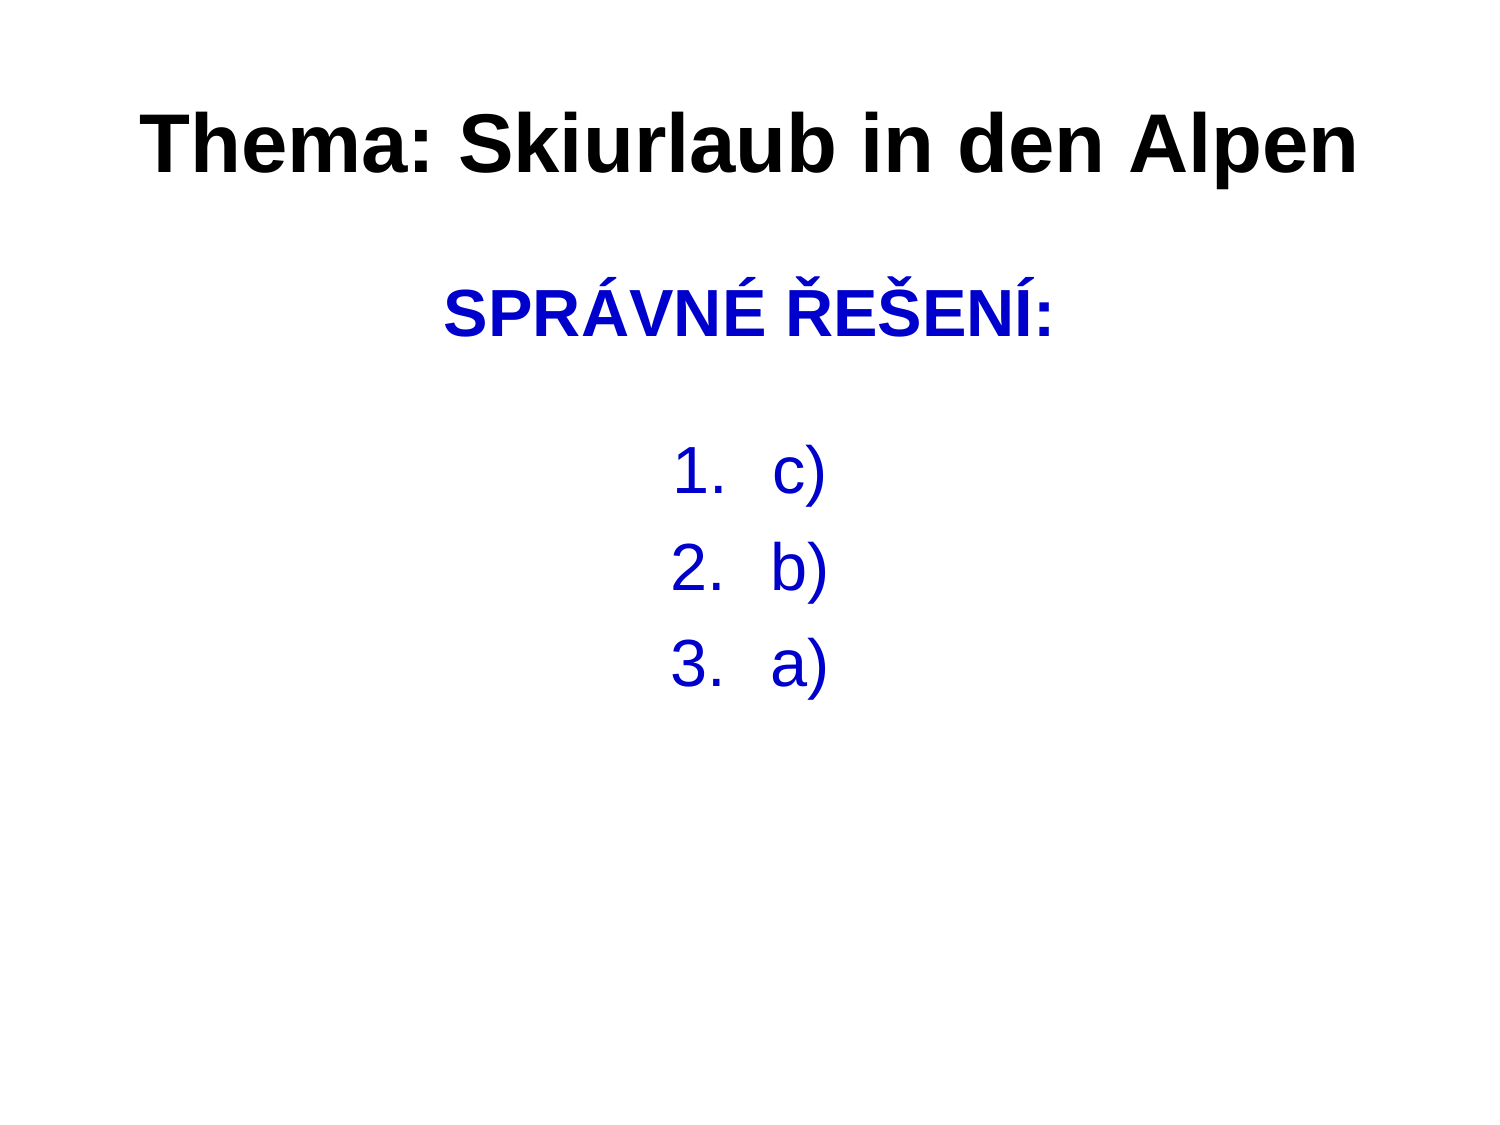

# Thema: Skiurlaub in den Alpen
SPRÁVNÉ ŘEŠENÍ:
c)
b)
a)